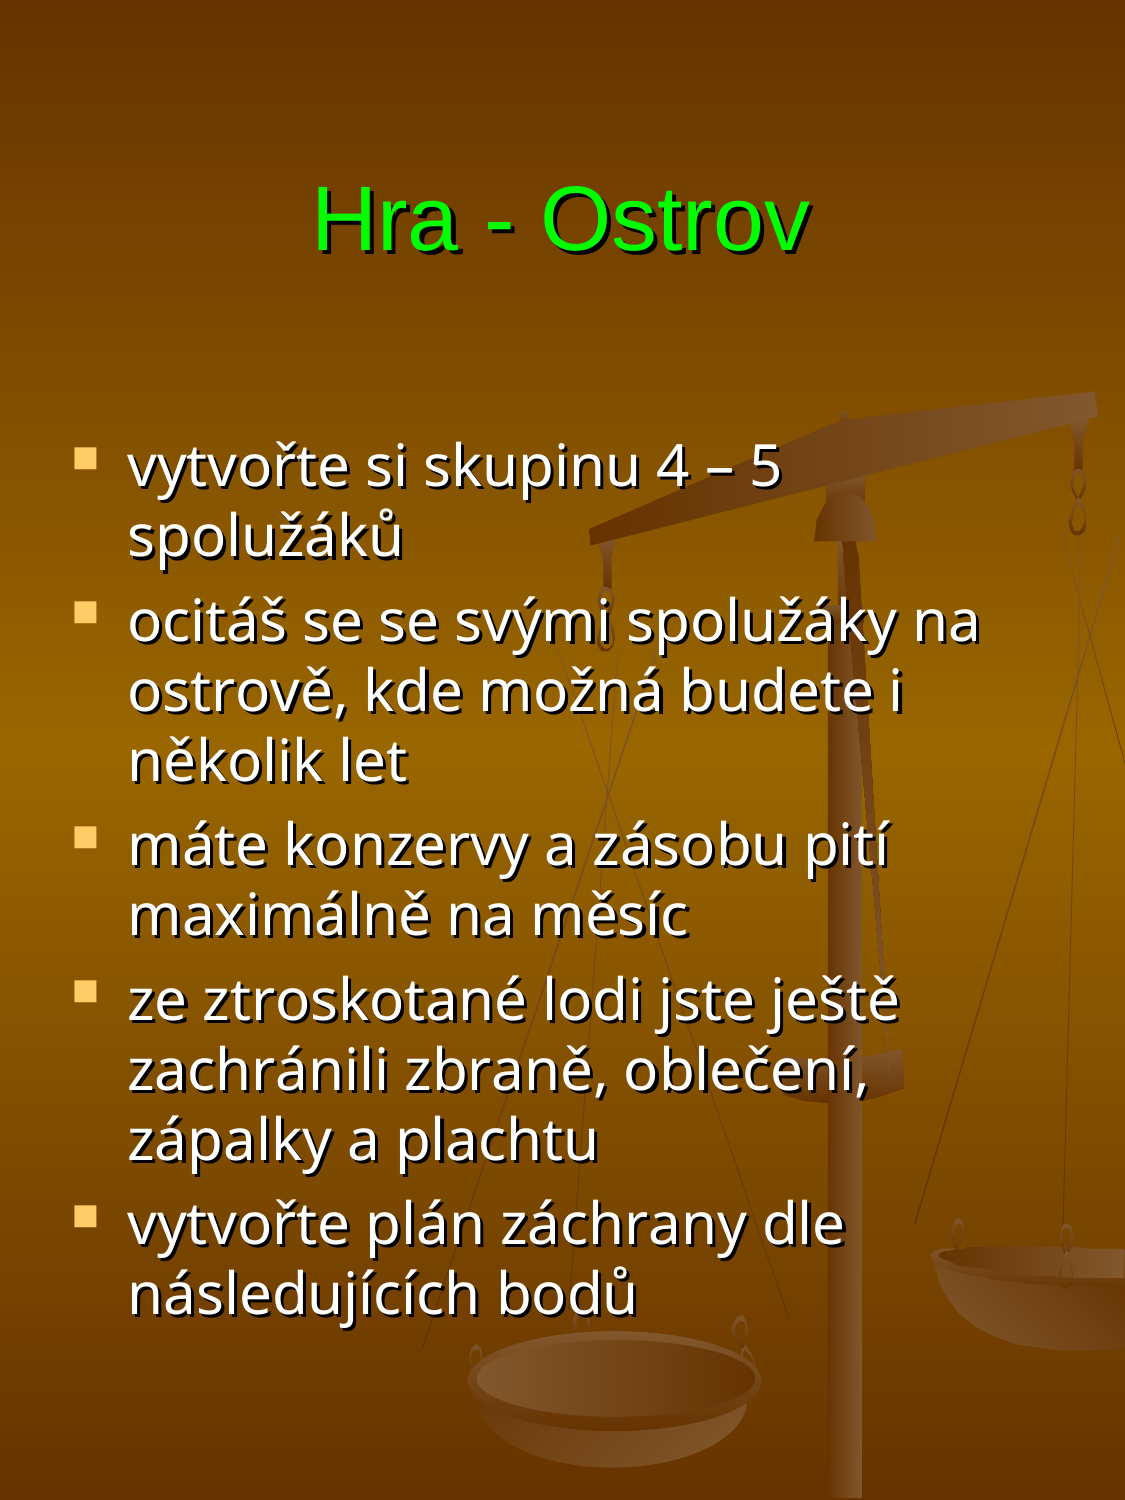

# Hra - Ostrov
vytvořte si skupinu 4 – 5 spolužáků
ocitáš se se svými spolužáky na ostrově, kde možná budete i několik let
máte konzervy a zásobu pití maximálně na měsíc
ze ztroskotané lodi jste ještě zachránili zbraně, oblečení, zápalky a plachtu
vytvořte plán záchrany dle následujících bodů